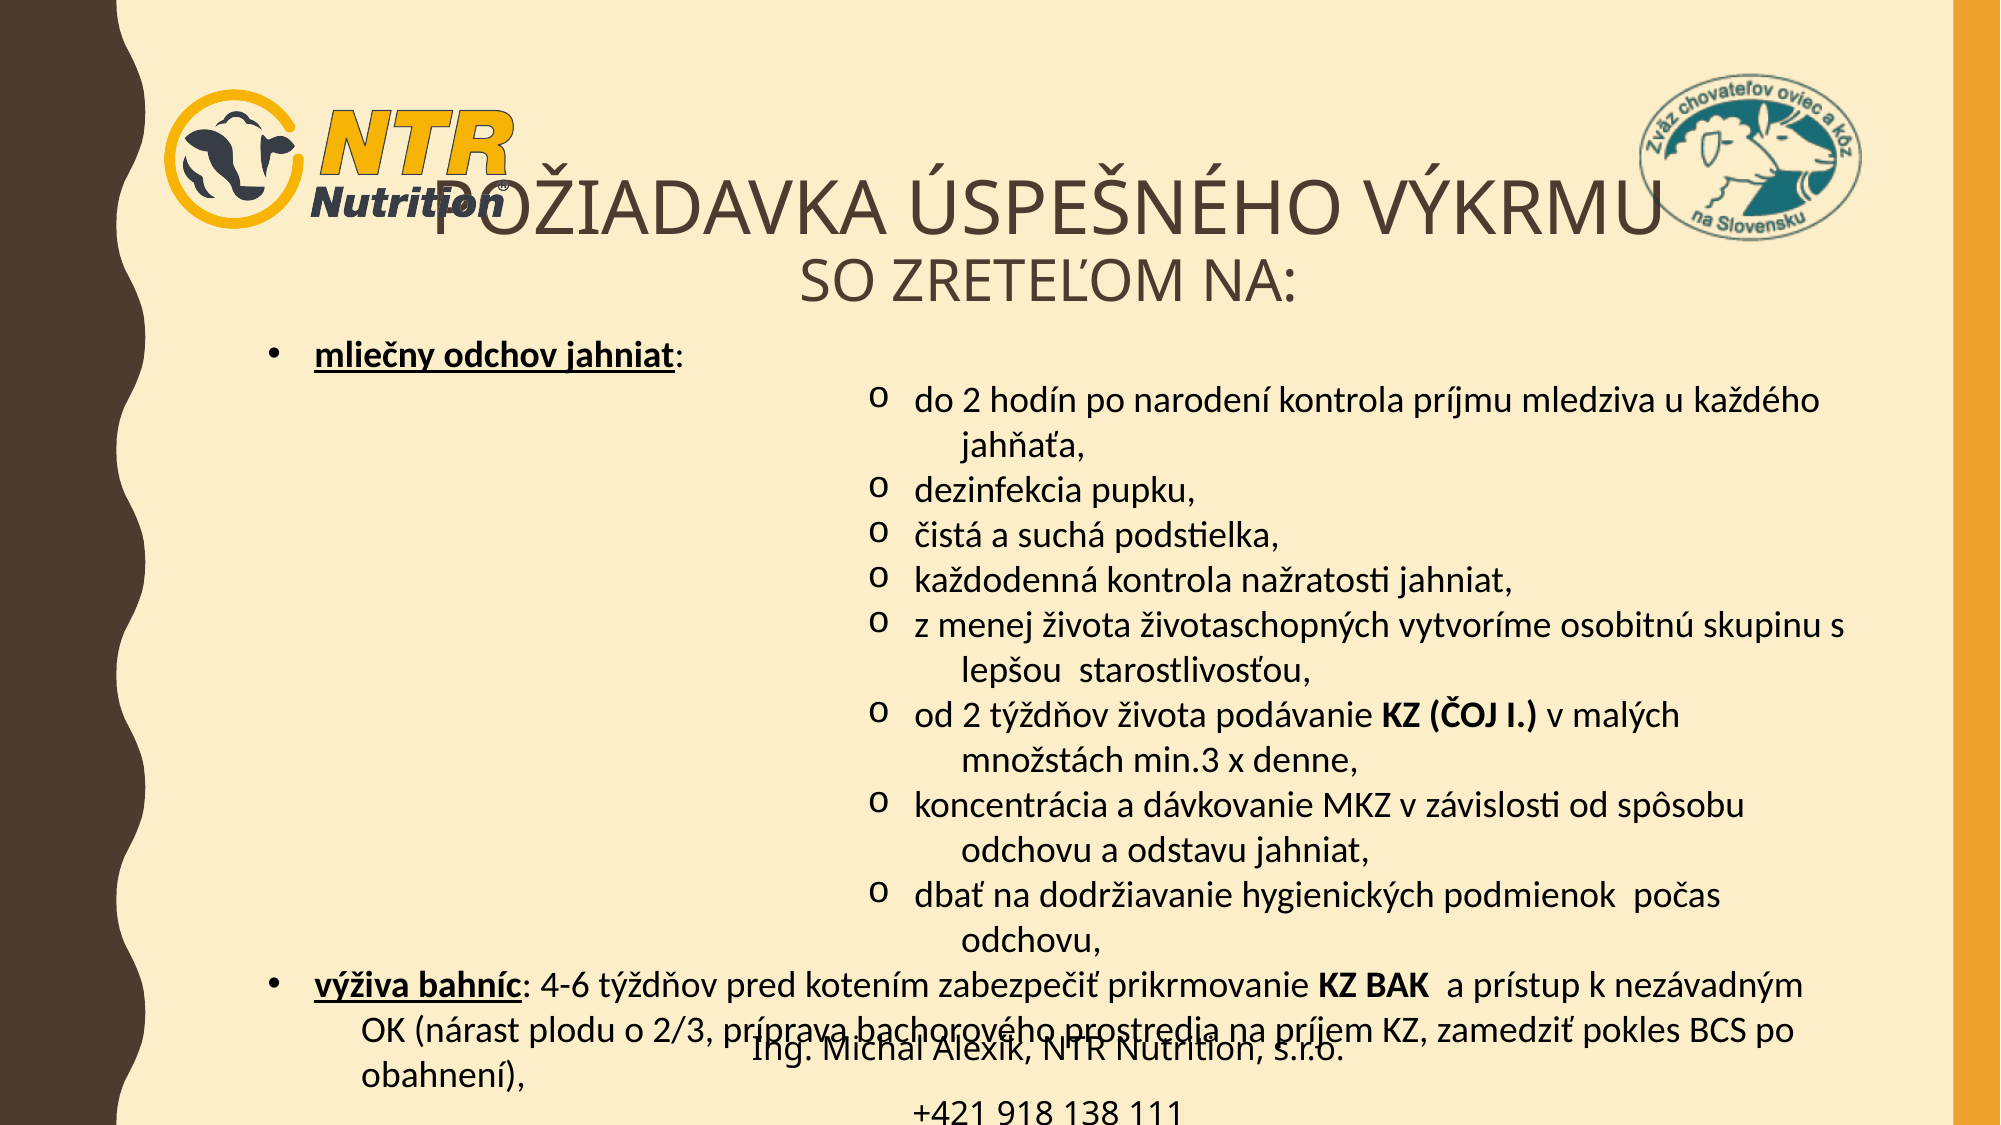

# POŽIADAVKA ÚSPEŠNÉHO VÝKRMU SO ZRETEĽOM NA:
mliečny odchov jahniat:
do 2 hodín po narodení kontrola príjmu mledziva u každého jahňaťa,
dezinfekcia pupku,
čistá a suchá podstielka,
každodenná kontrola nažratosti jahniat,
z menej života životaschopných vytvoríme osobitnú skupinu s lepšou starostlivosťou,
od 2 týždňov života podávanie KZ (ČOJ I.) v malých množstách min.3 x denne,
koncentrácia a dávkovanie MKZ v závislosti od spôsobu odchovu a odstavu jahniat,
dbať na dodržiavanie hygienických podmienok počas odchovu,
výživa bahníc: 4-6 týždňov pred kotením zabezpečiť prikrmovanie KZ BAK a prístup k nezávadným OK (nárast plodu o 2/3, príprava bachorového prostredia na príjem KZ, zamedziť pokles BCS po obahnení),
Ing. Michal Alexík, NTR Nutrition, s.r.o.
+421 918 138 111